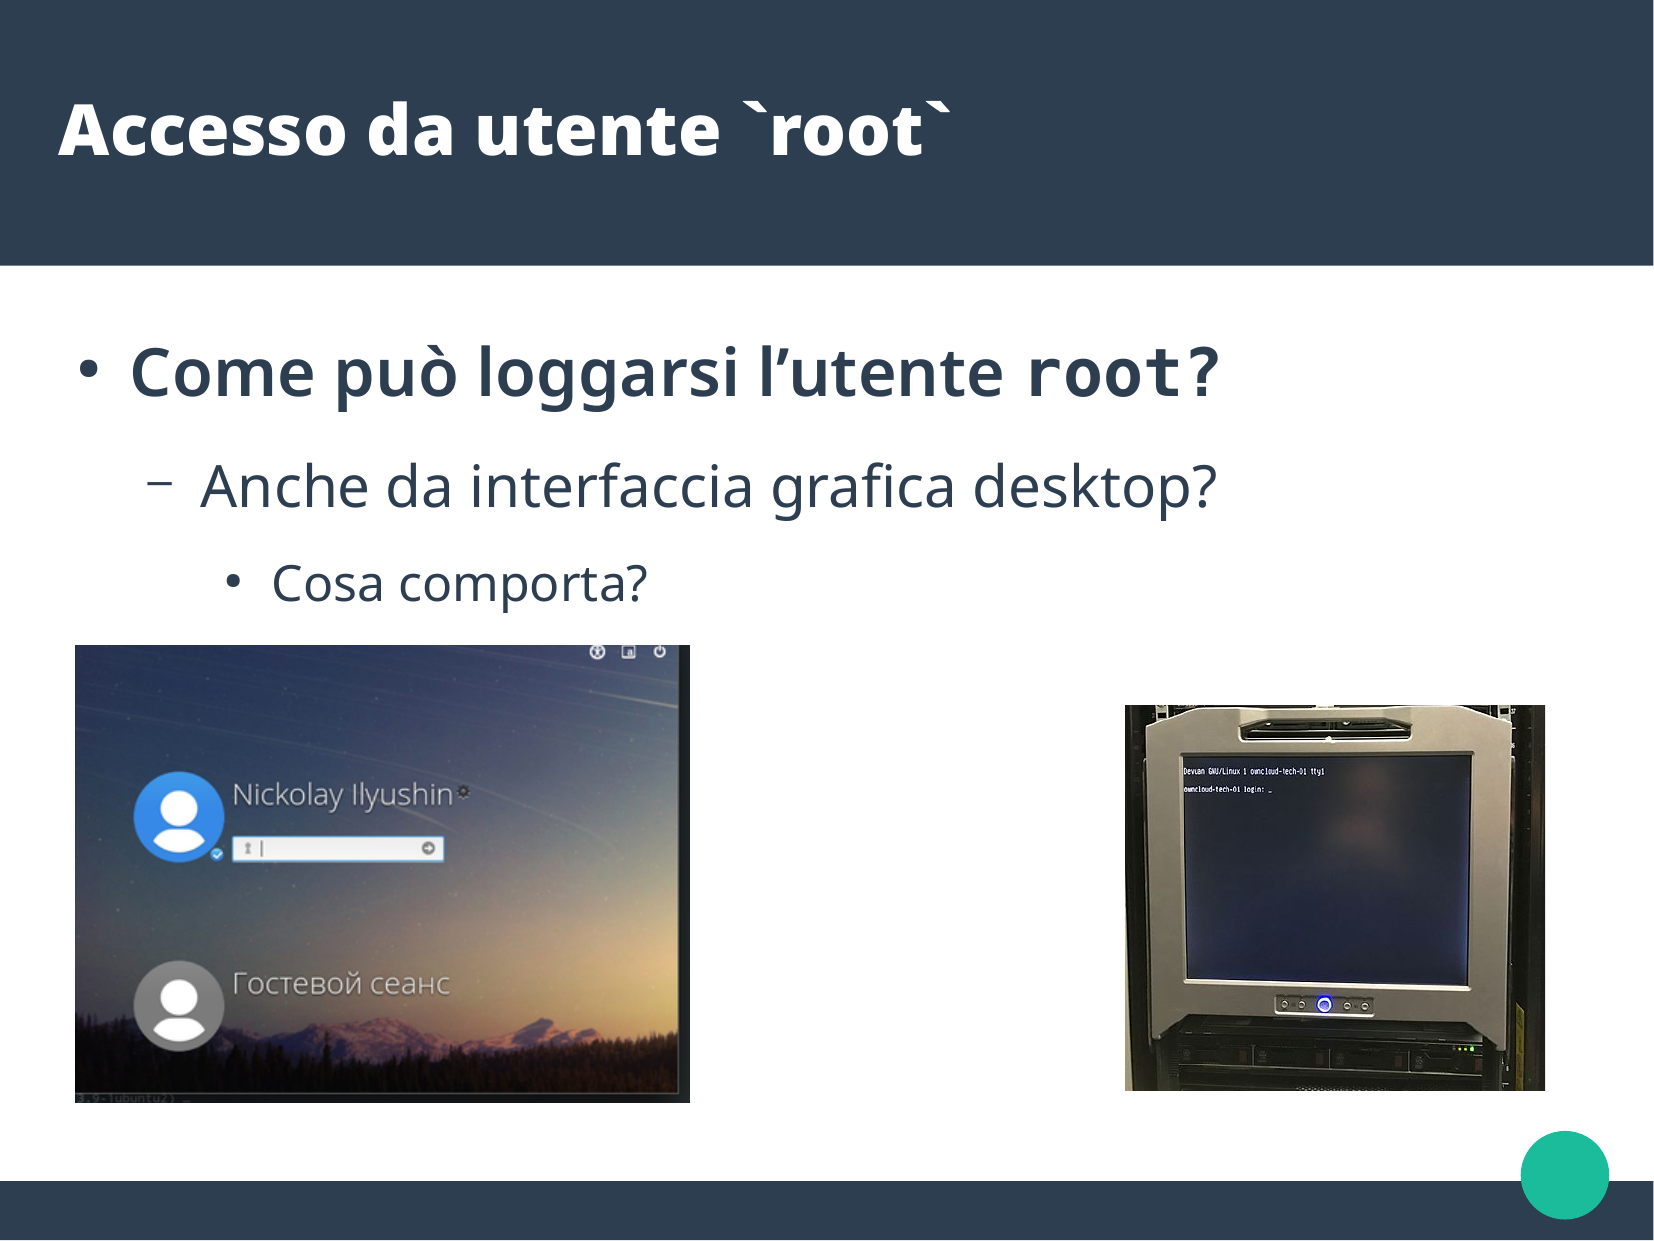

# Accesso da utente `root`
Come può loggarsi l’utente root?
Anche da interfaccia grafica desktop?
Cosa comporta?